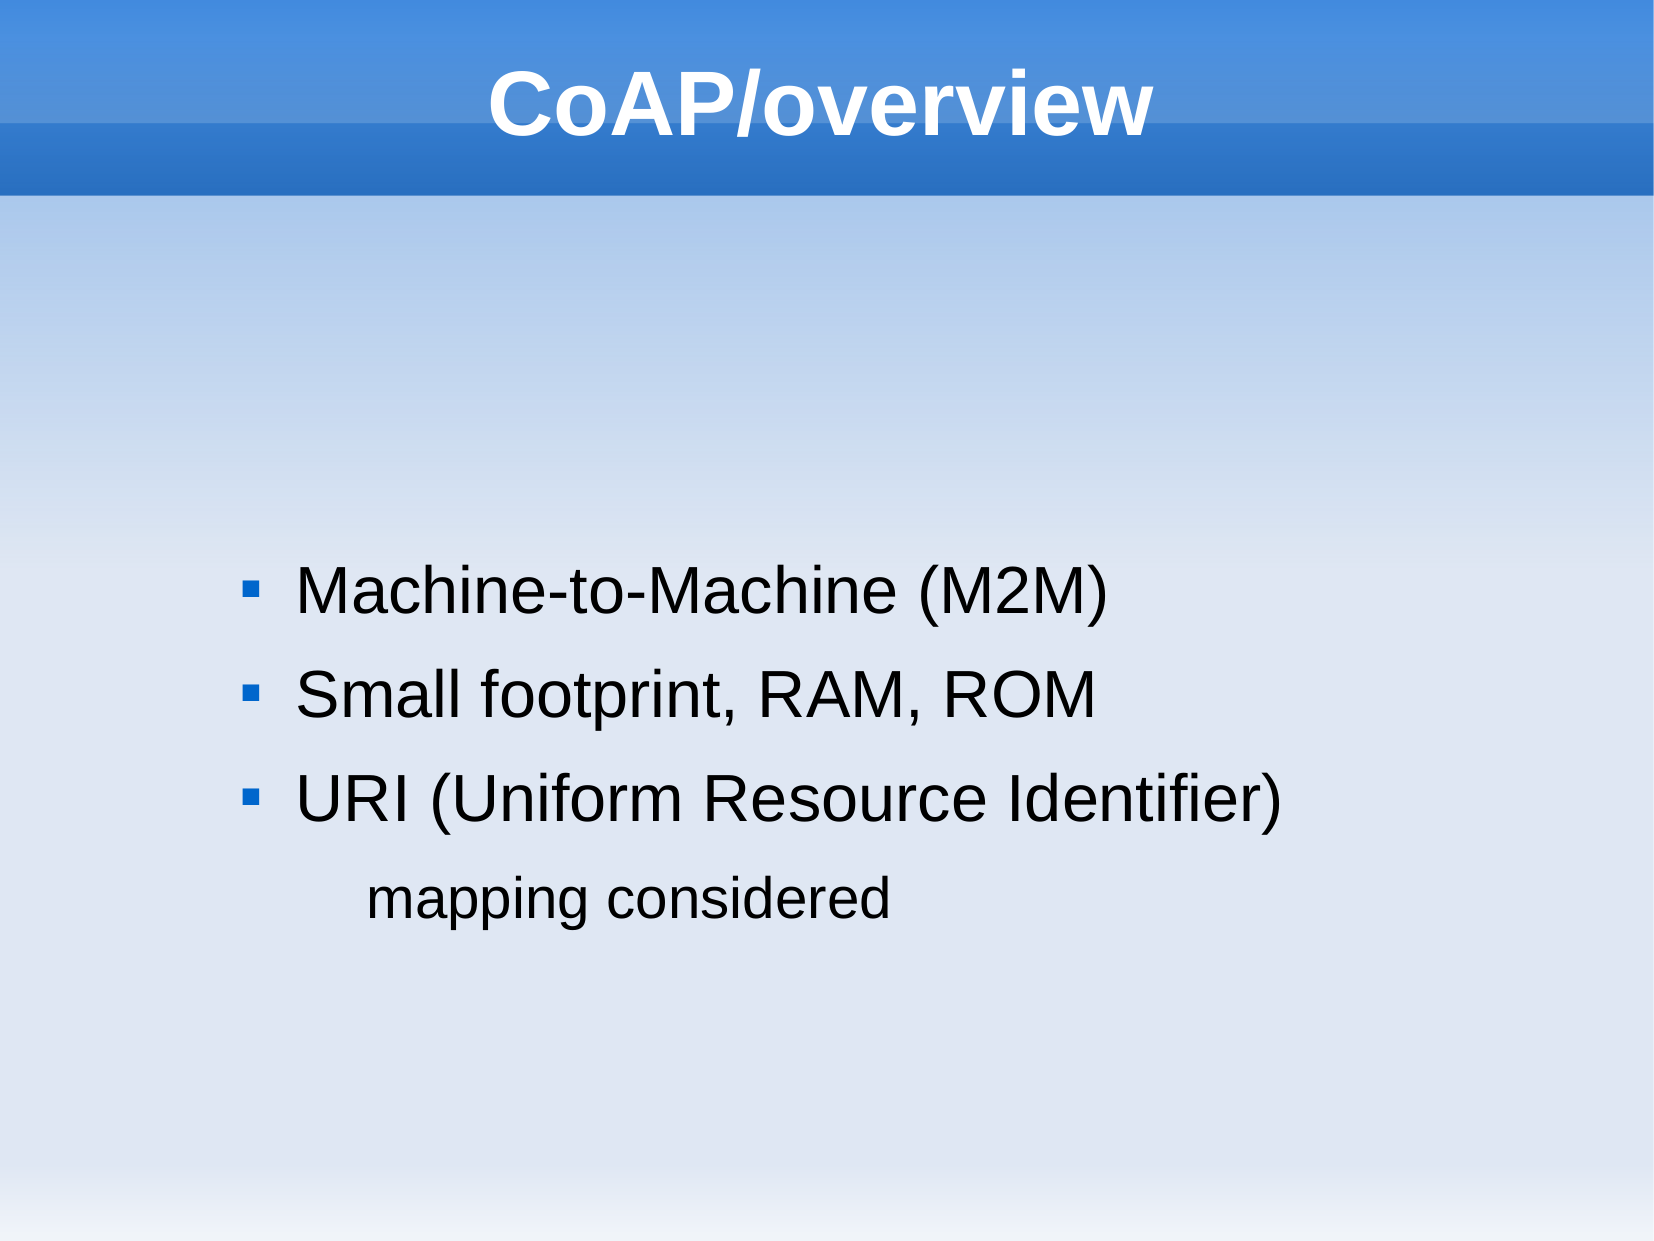

# CoAP/overview
Machine-to-Machine (M2M)
Small footprint, RAM, ROM
URI (Uniform Resource Identifier)
mapping considered